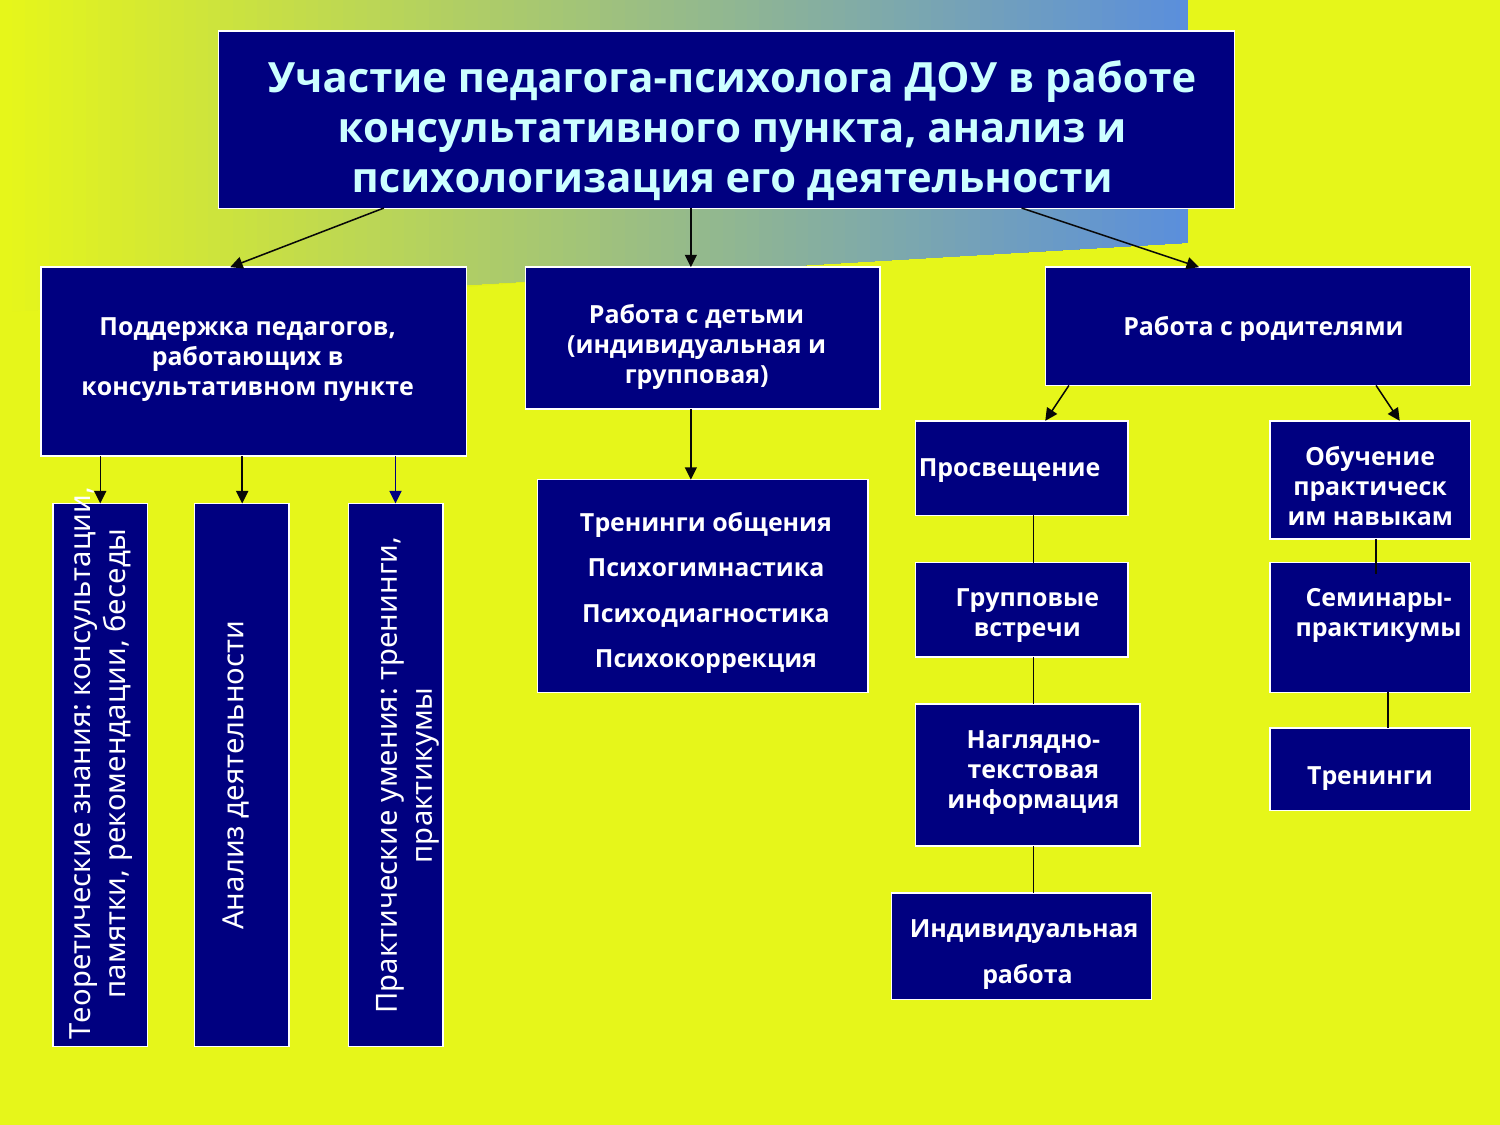

Участие педагога-психолога ДОУ в работе консультативного пункта, анализ и психологизация его деятельности
Работа с детьми (индивидуальная и групповая)
Поддержка педагогов, работающих в консультативном пункте
Работа с родителями
Обучение практическим навыкам
Просвещение
Тренинги общения
Психогимнастика
Психодиагностика
Психокоррекция
Групповые встречи
Семинары-практикумы
Наглядно-текстовая информация
Теоретические знания: консультации, памятки, рекомендации, беседы
Практические умения: тренинги, практикумы
Анализ деятельности
Тренинги
Индивидуальная
работа